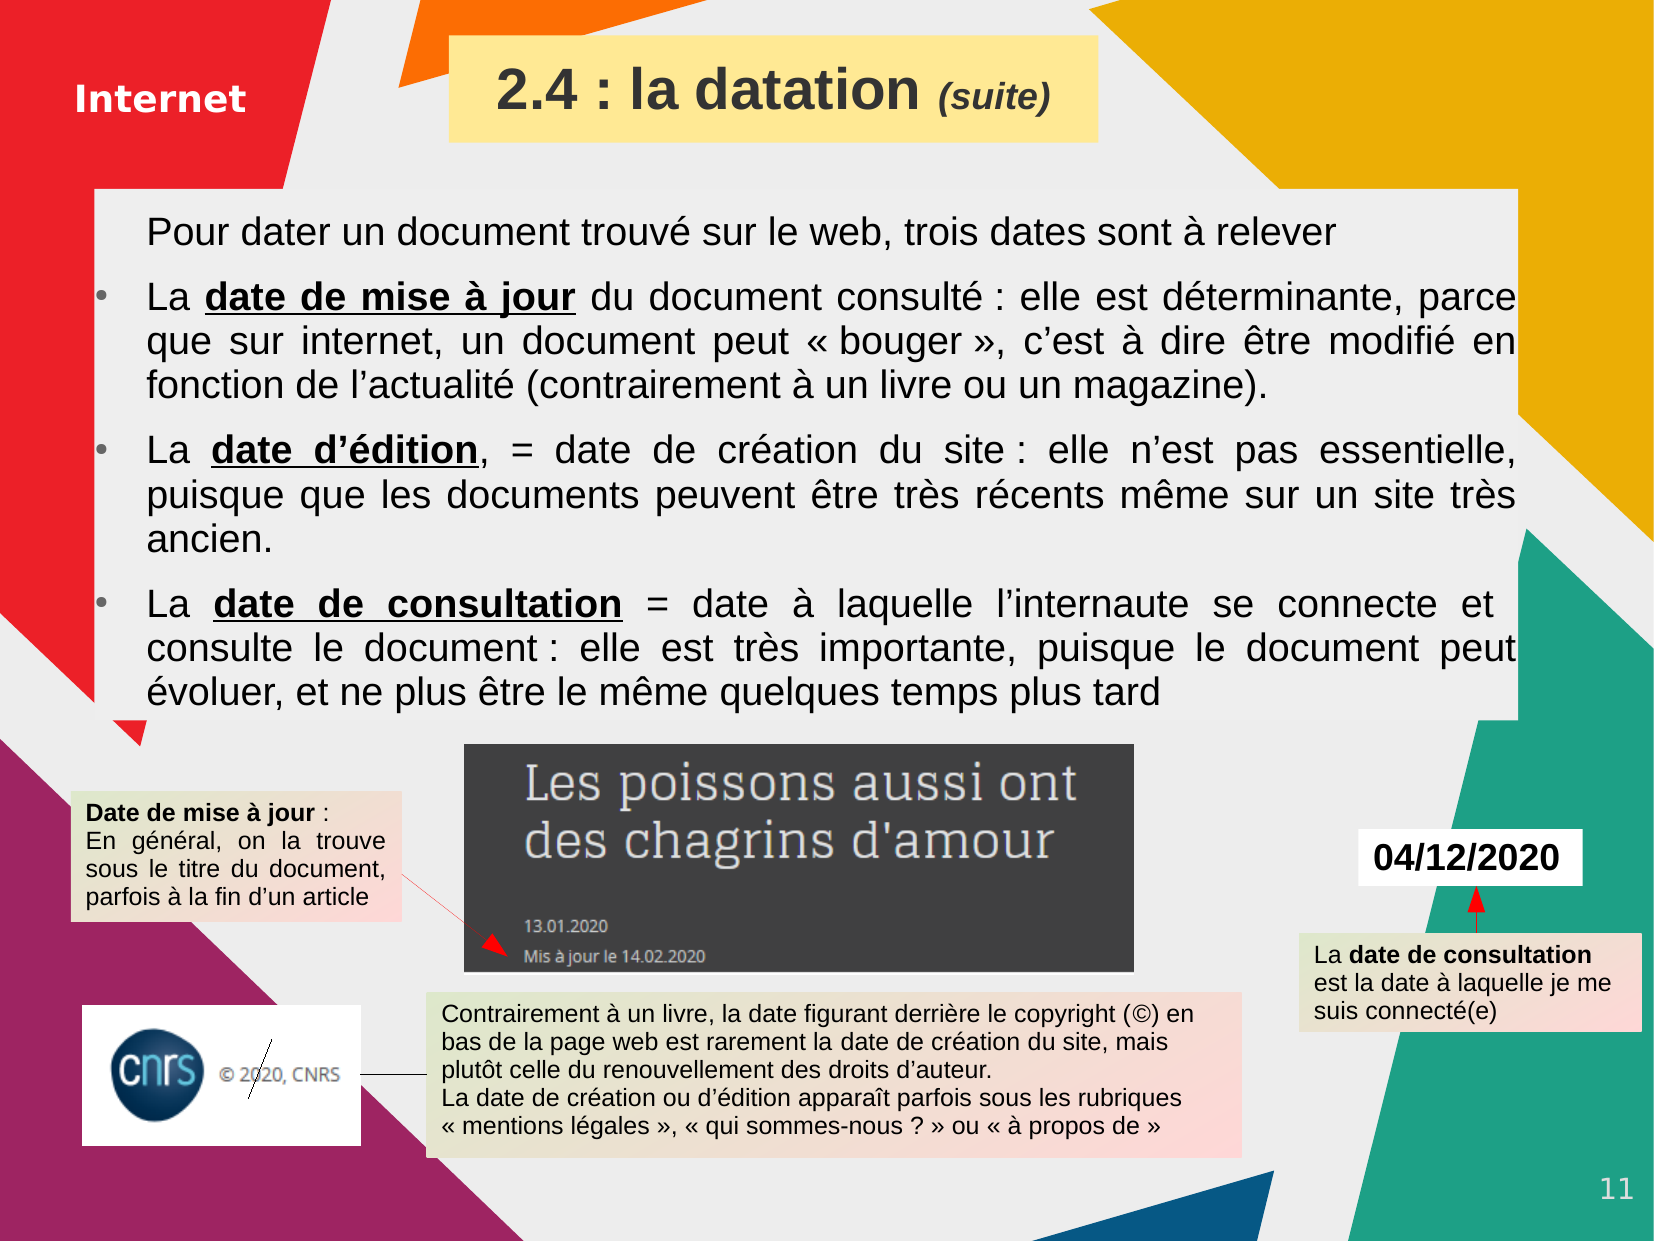

# 2.4 : la datation (suite)
Internet
Pour dater un document trouvé sur le web, trois dates sont à relever
La date de mise à jour du document consulté : elle est déterminante, parce que sur internet, un document peut « bouger », c’est à dire être modifié en fonction de l’actualité (contrairement à un livre ou un magazine).
La date d’édition, = date de création du site : elle n’est pas essentielle, puisque que les documents peuvent être très récents même sur un site très ancien.
La date de consultation = date à laquelle l’internaute se connecte et consulte le document : elle est très importante, puisque le document peut évoluer, et ne plus être le même quelques temps plus tard
Date de mise à jour :
En général, on la trouve sous le titre du document, parfois à la fin d’un article
04/12/2020
La date de consultation est la date à laquelle je me suis connecté(e)
Contrairement à un livre, la date figurant derrière le copyright (©) en bas de la page web est rarement la date de création du site, mais plutôt celle du renouvellement des droits d’auteur.
La date de création ou d’édition apparaît parfois sous les rubriques « mentions légales », « qui sommes-nous ? » ou « à propos de »
11